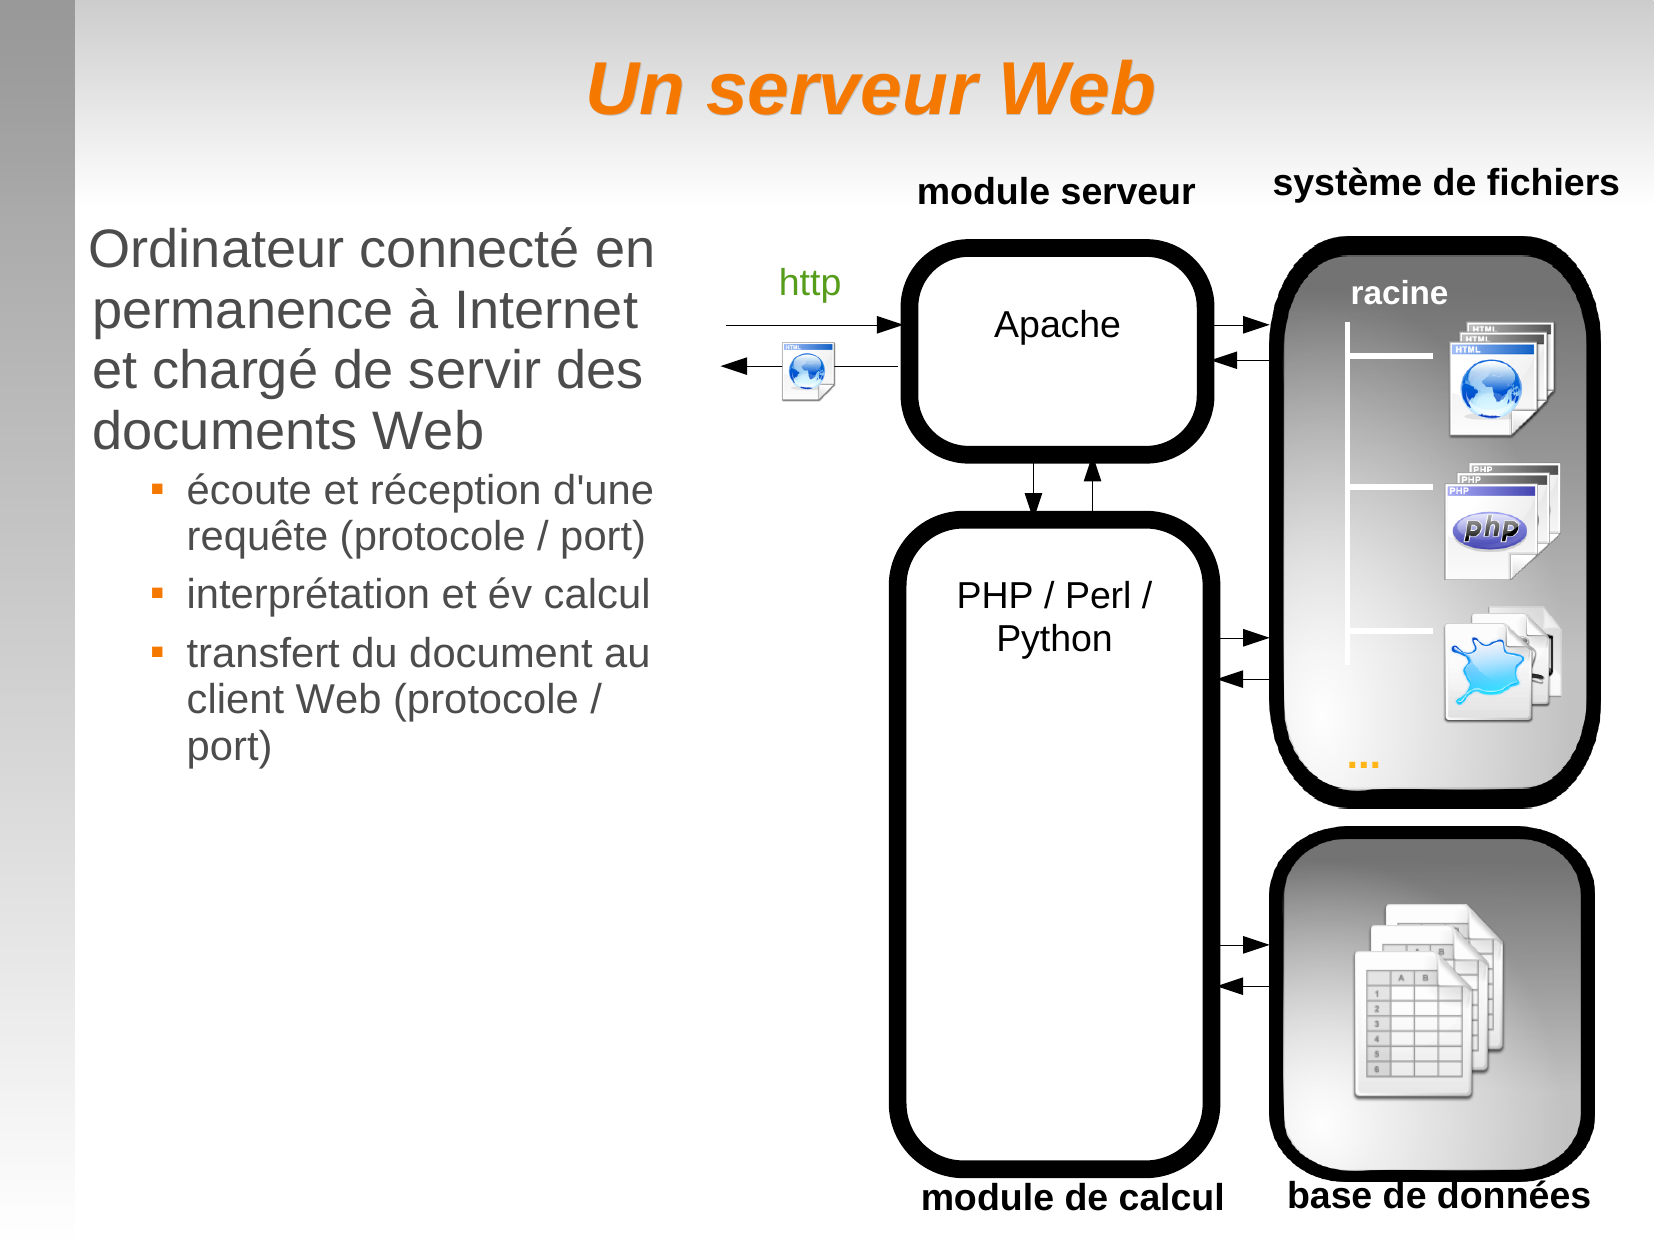

# Un serveur Web
système de fichiers
module serveur
Ordinateur connecté en permanence à Internet et chargé de servir des documents Web
écoute et réception d'une requête (protocole / port)
interprétation et év calcul
transfert du document au client Web (protocole / port)
Apache
http
racine
PHP / Perl / Python
...
base de données
module de calcul